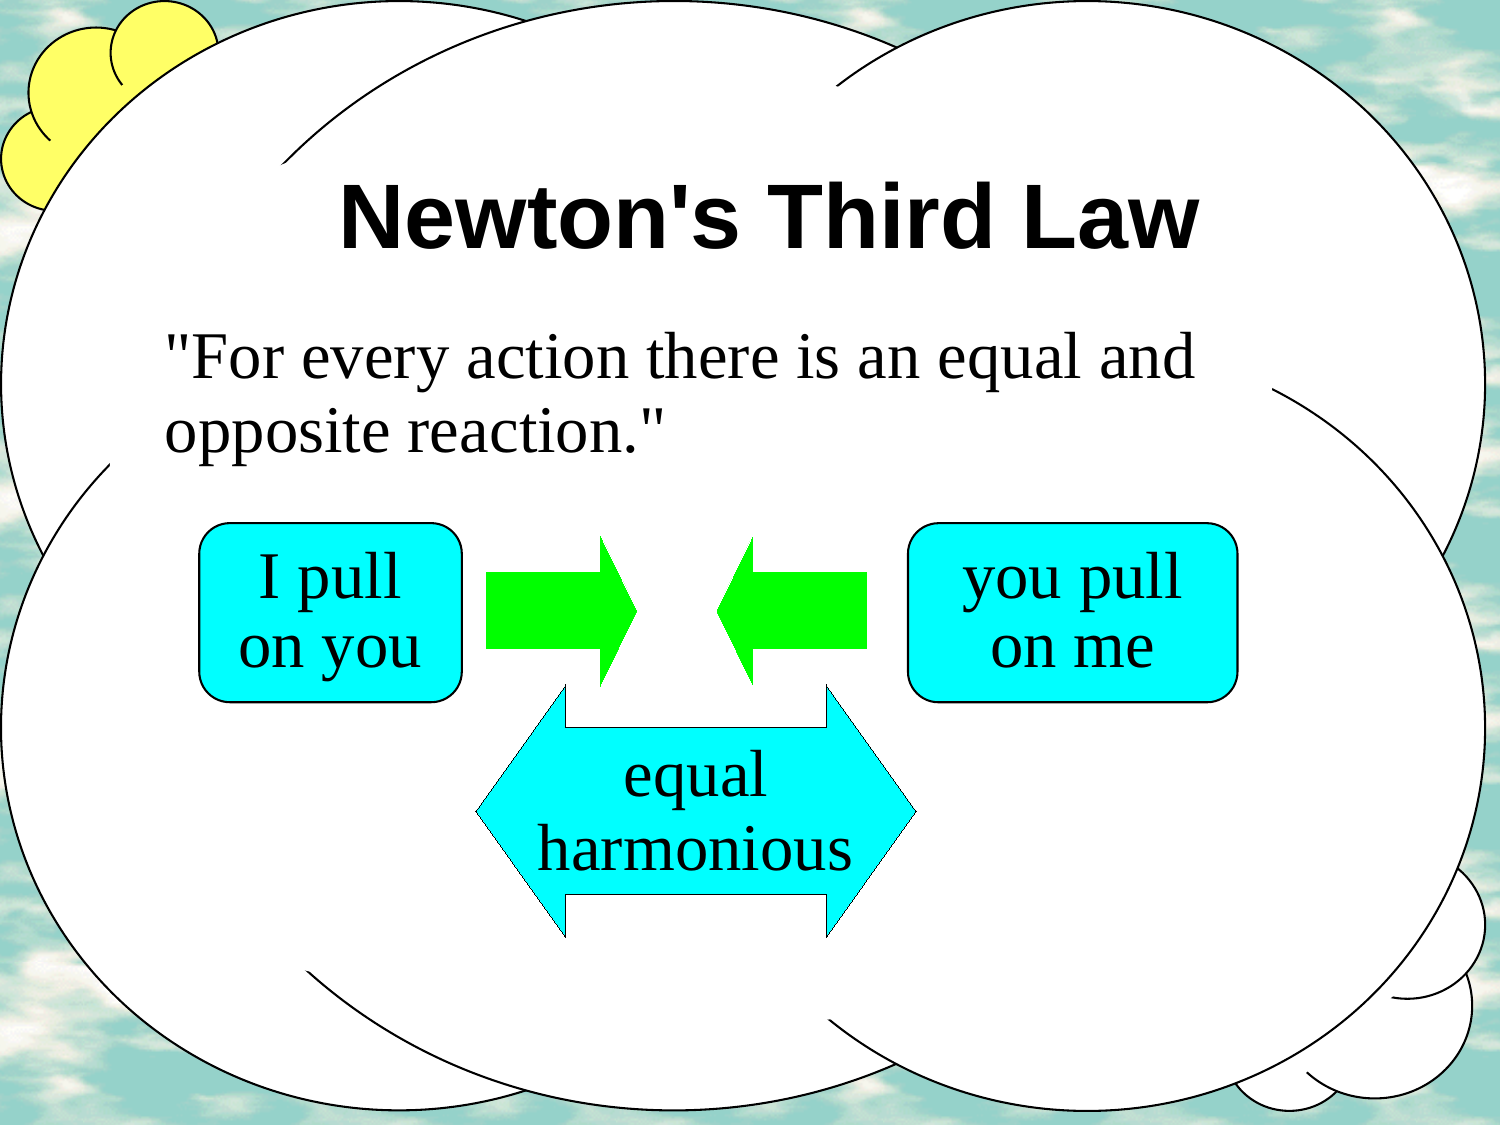

# Newton's Third Law
"For every action there is an equal and opposite reaction."
I pull
on you
you pull
on me
equal
harmonious